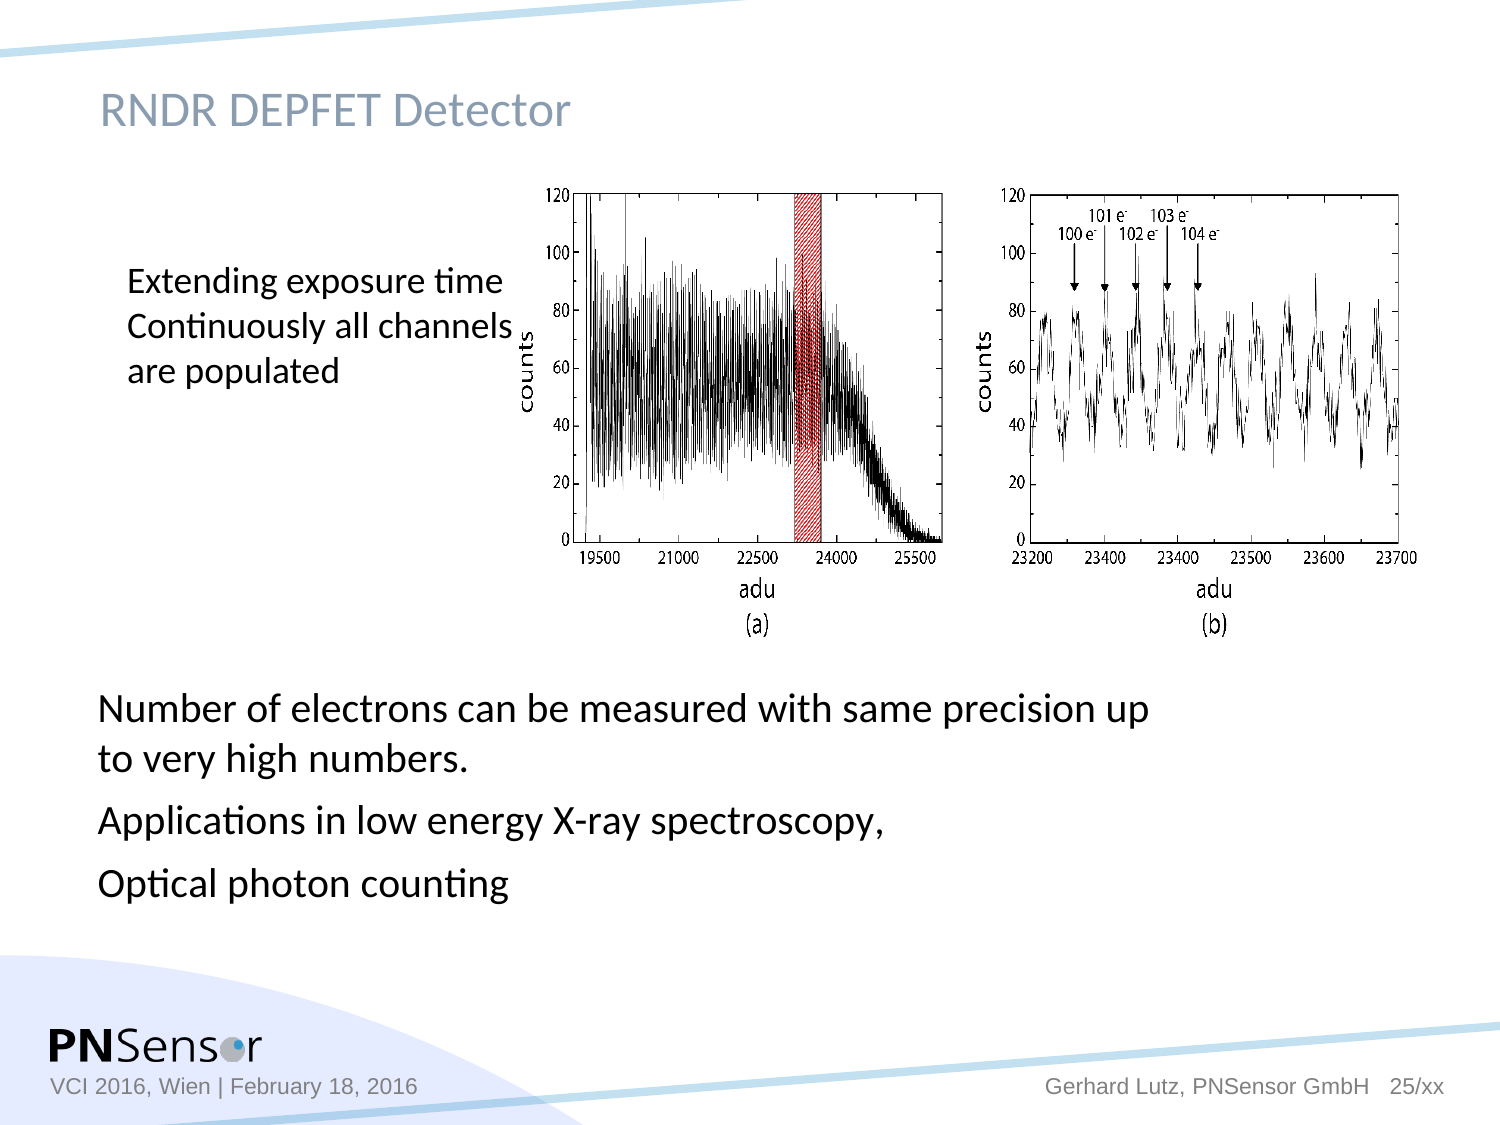

# RNDR DEPFET Detector
Extending exposure time
Continuously all channels
are populated
Number of electrons can be measured with same precision up to very high numbers.
Applications in low energy X-ray spectroscopy,
Optical photon counting